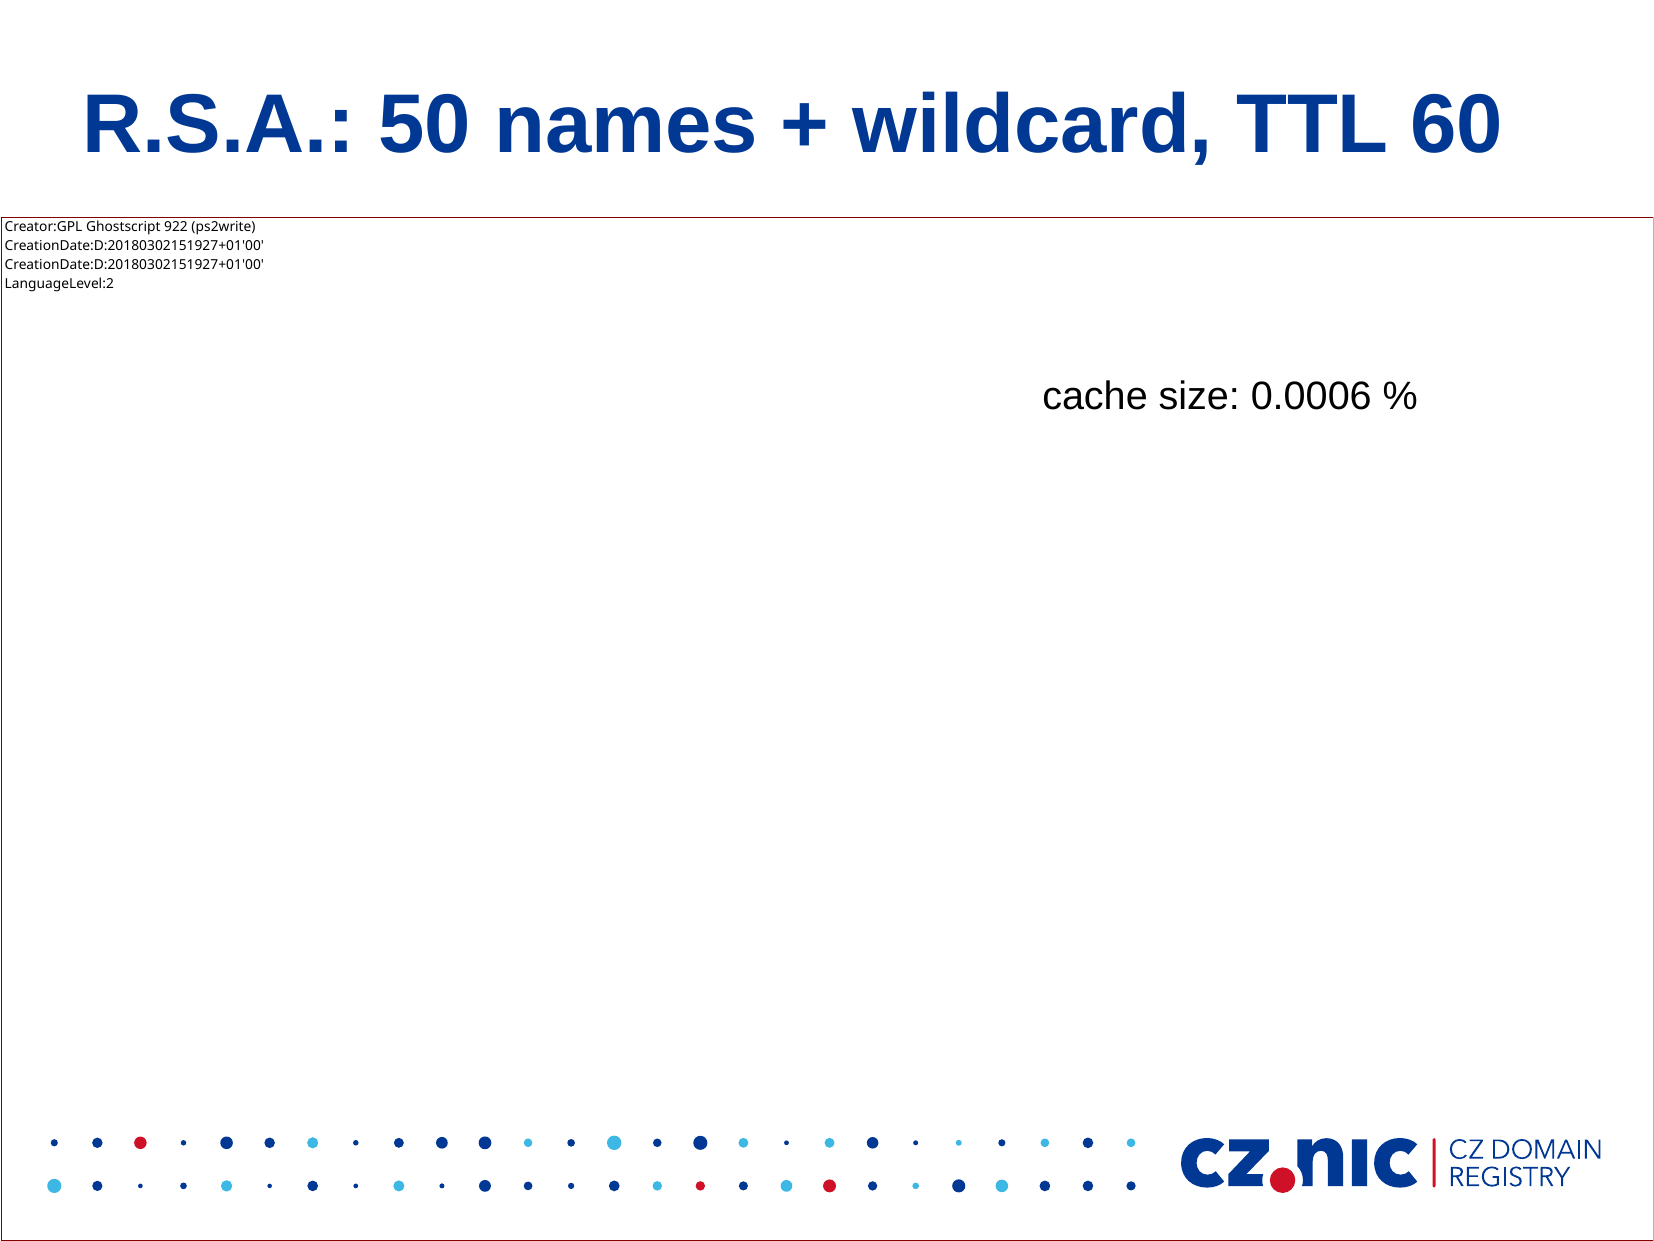

# R.S.A.: 50 names + wildcard, TTL 60
cache size: 0.0006 %